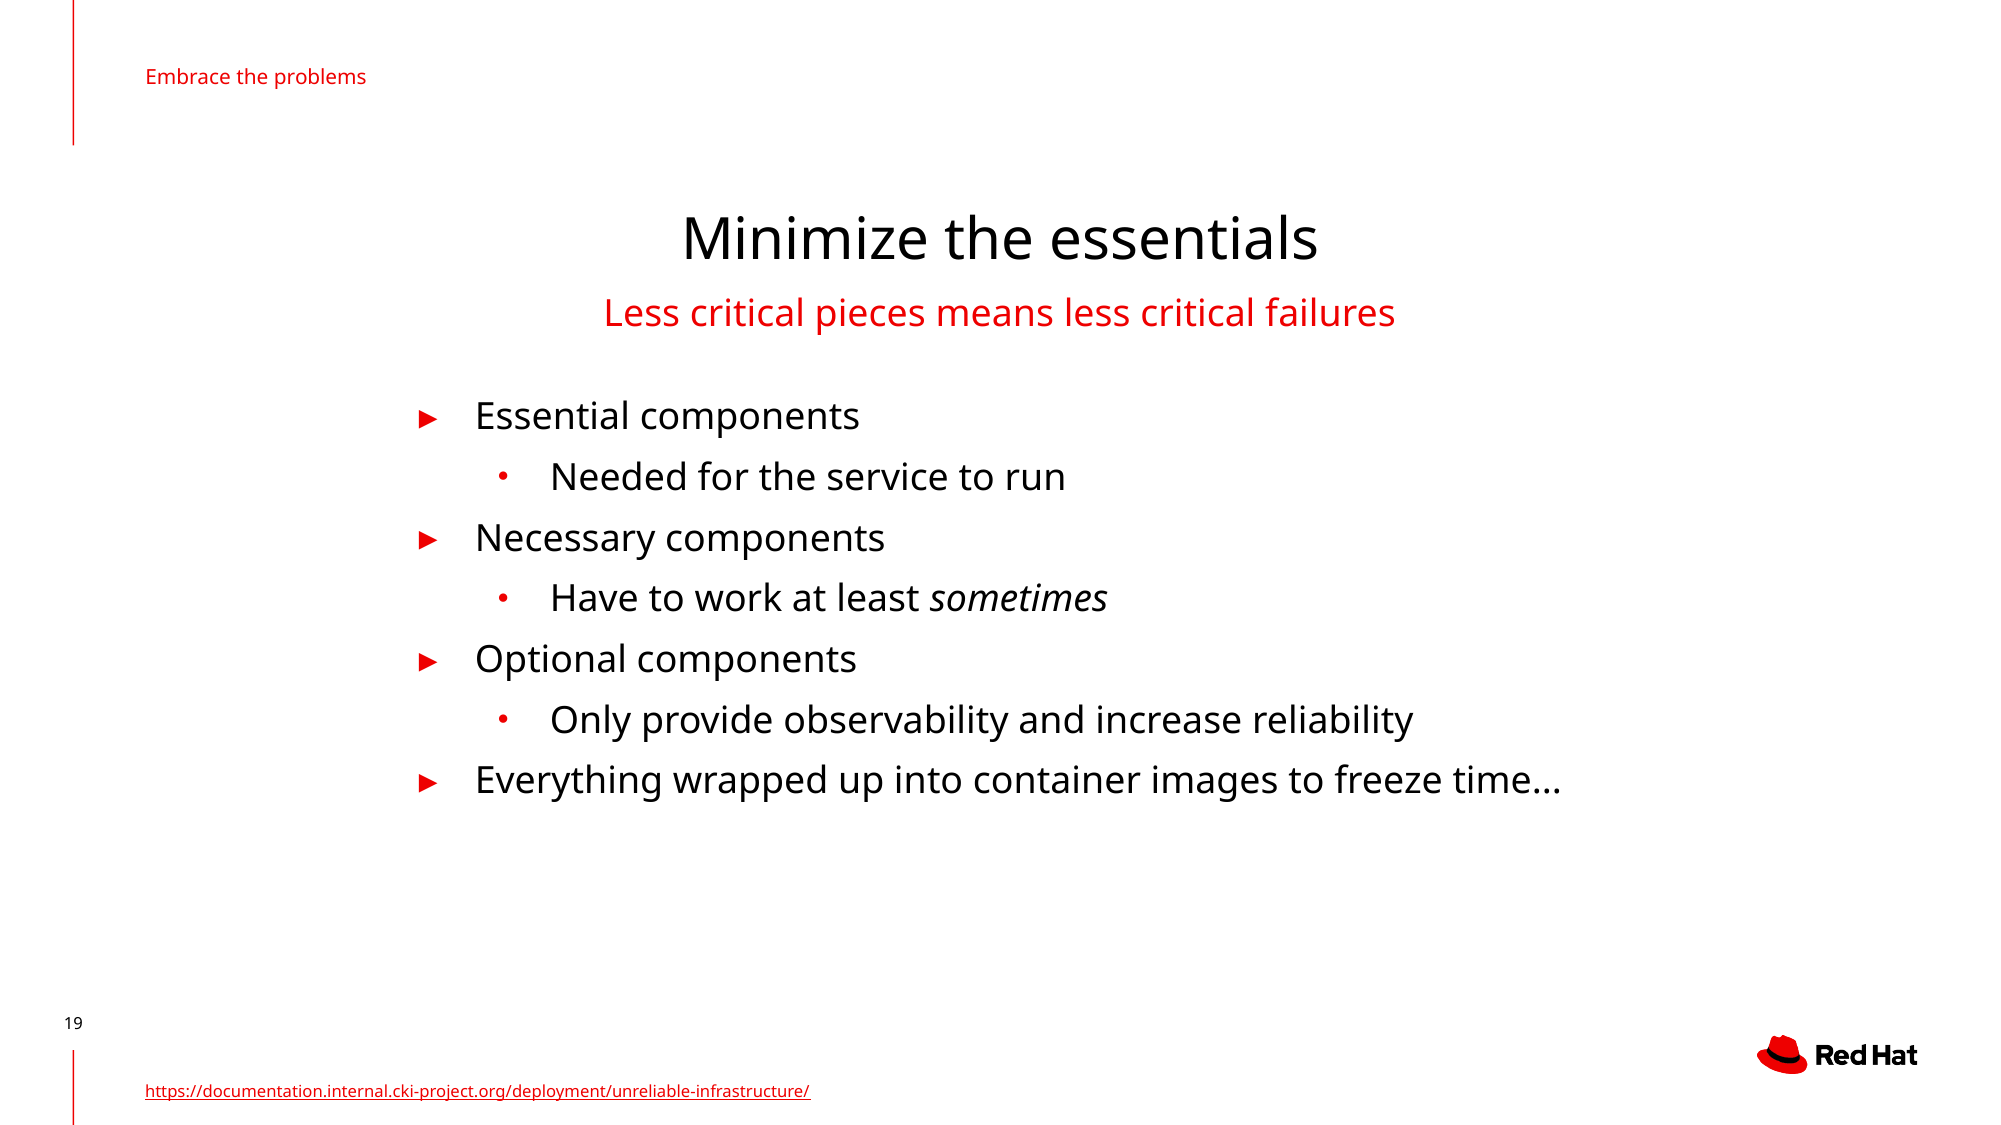

# Embrace the problems
Minimize the essentials
Less critical pieces means less critical failures
Essential components
Needed for the service to run
Necessary components
Have to work at least sometimes
Optional components
Only provide observability and increase reliability
Everything wrapped up into container images to freeze time...
https://documentation.internal.cki-project.org/deployment/unreliable-infrastructure/